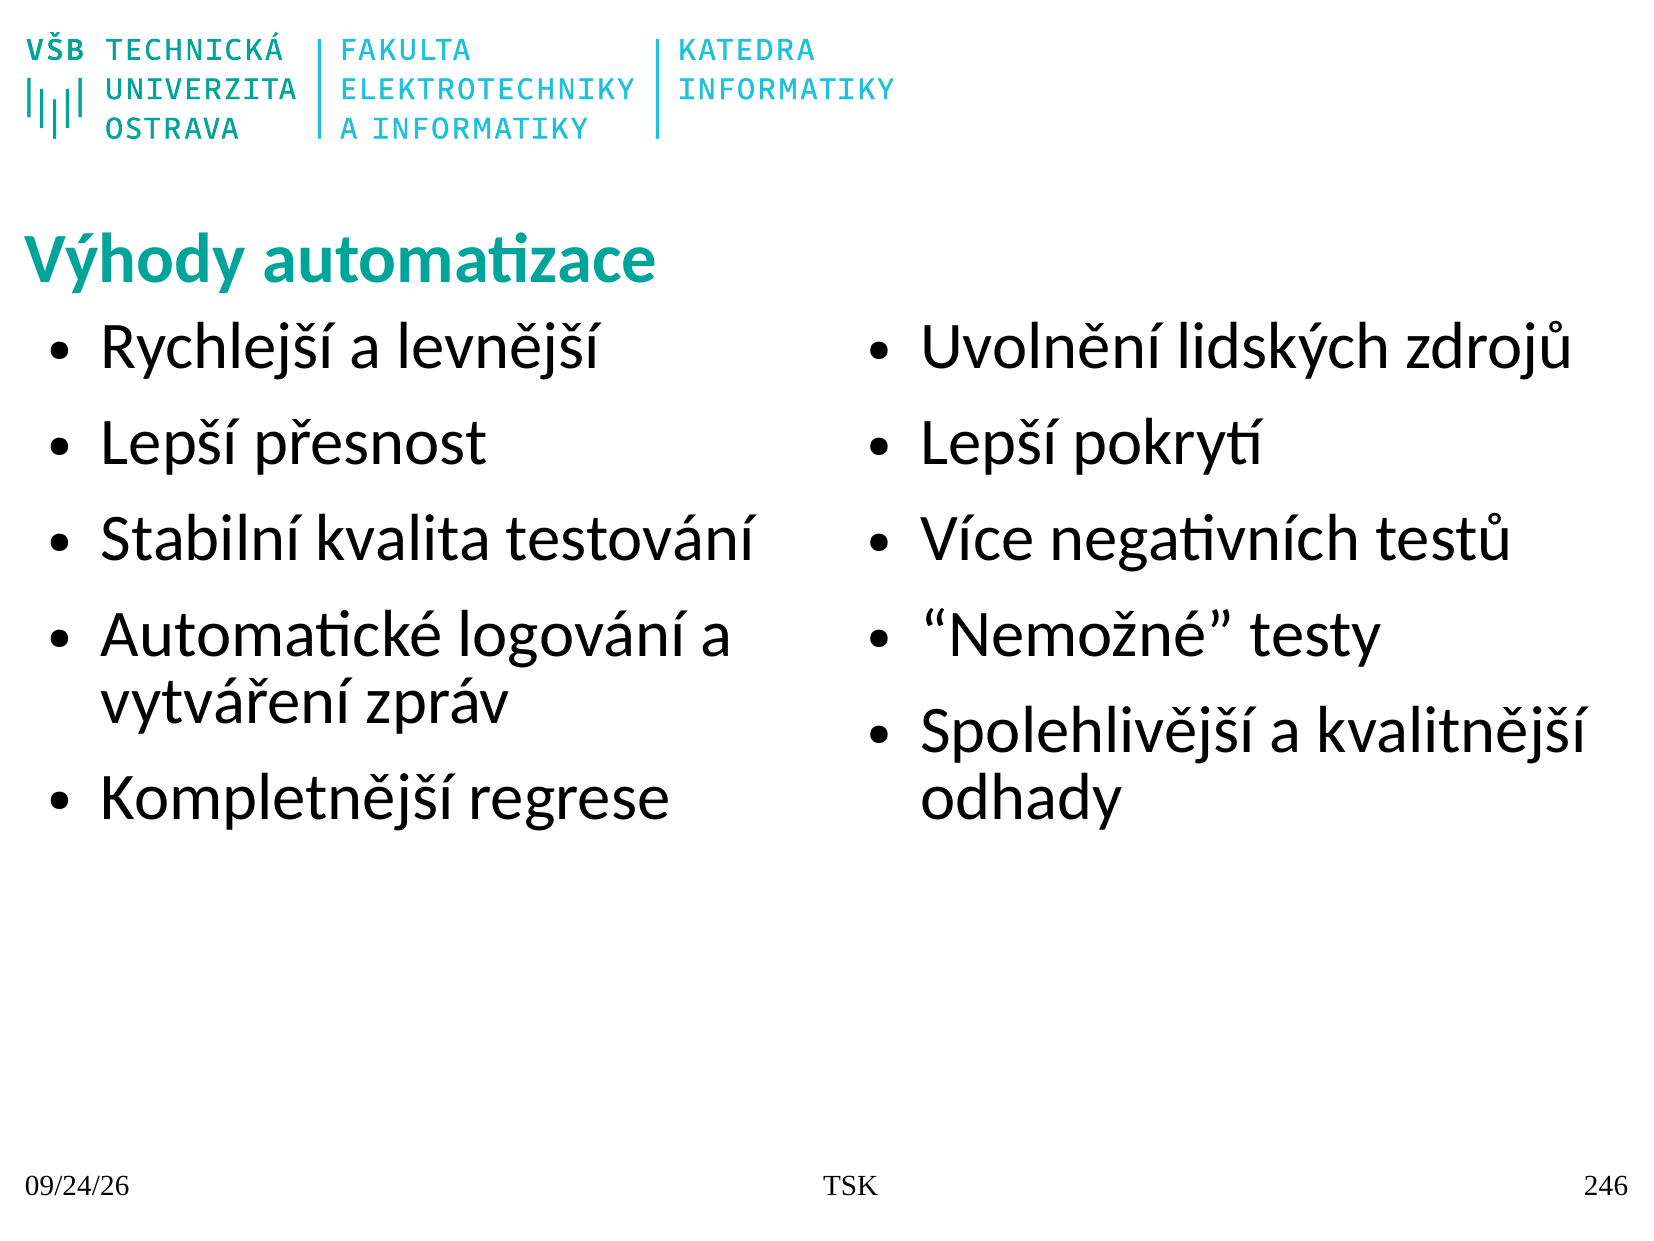

# Výhody automatizace
Rychlejší a levnější
Lepší přesnost
Stabilní kvalita testování
Automatické logování a vytváření zpráv
Kompletnější regrese
Uvolnění lidských zdrojů
Lepší pokrytí
Více negativních testů
“Nemožné” testy
Spolehlivější a kvalitnější odhady
TSK
246